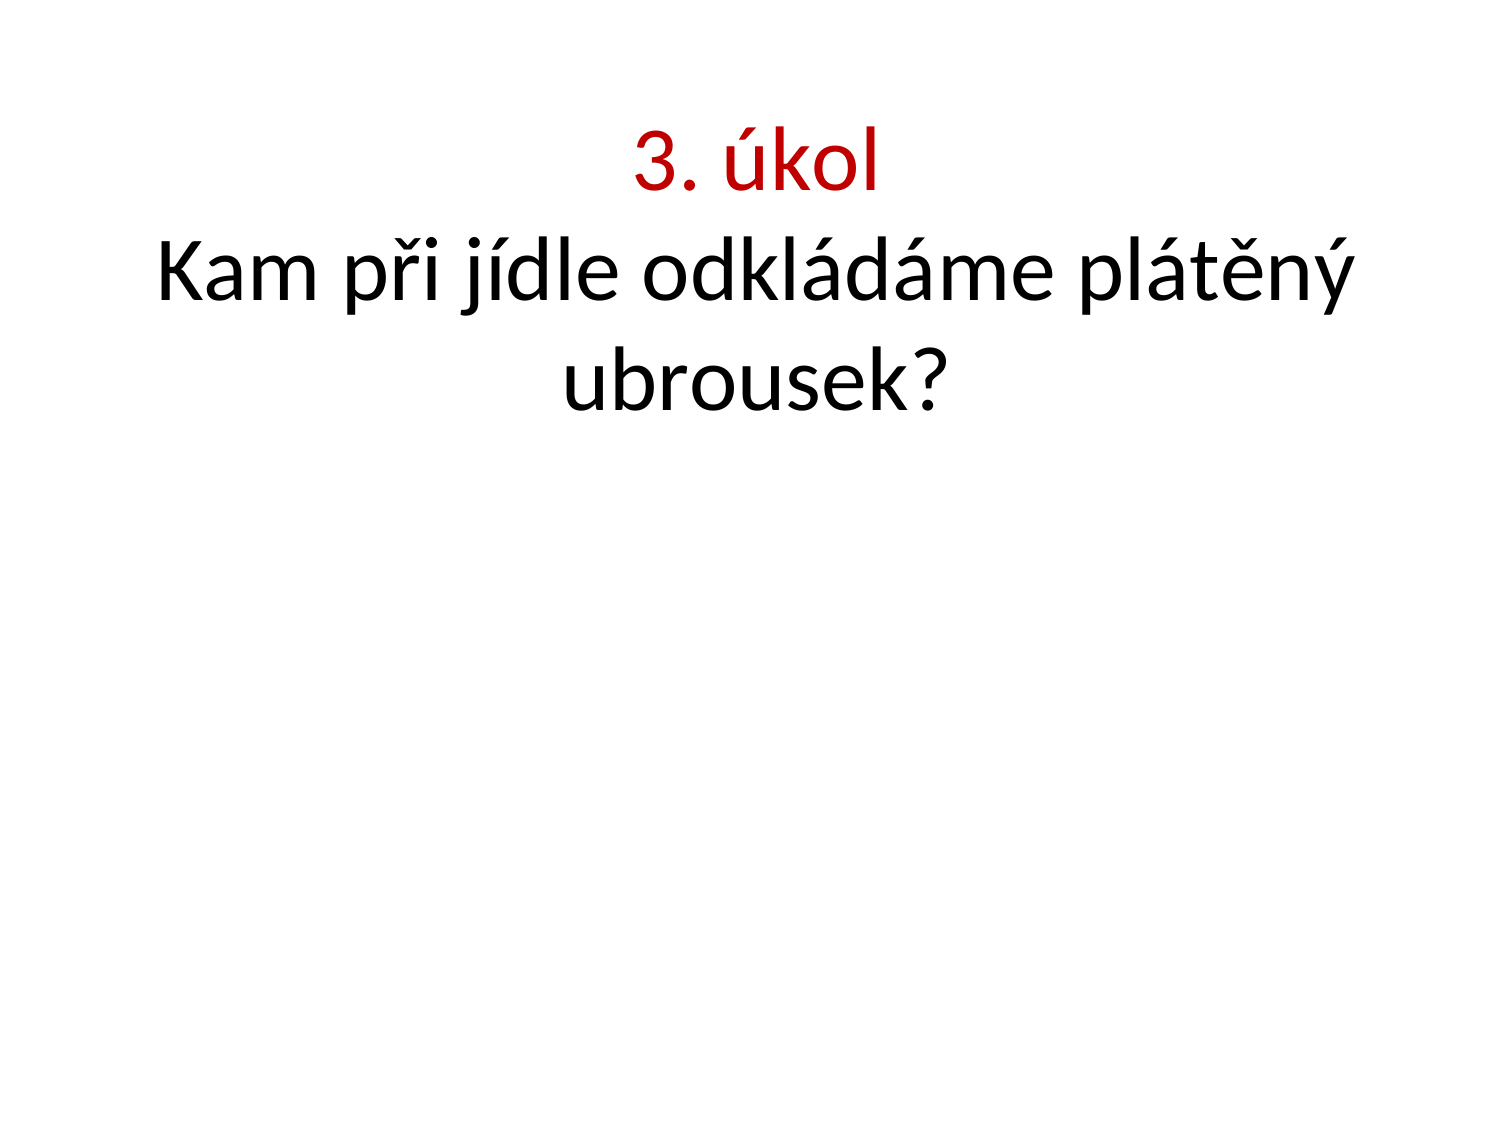

# 3. úkol Kam při jídle odkládáme plátěný ubrousek?